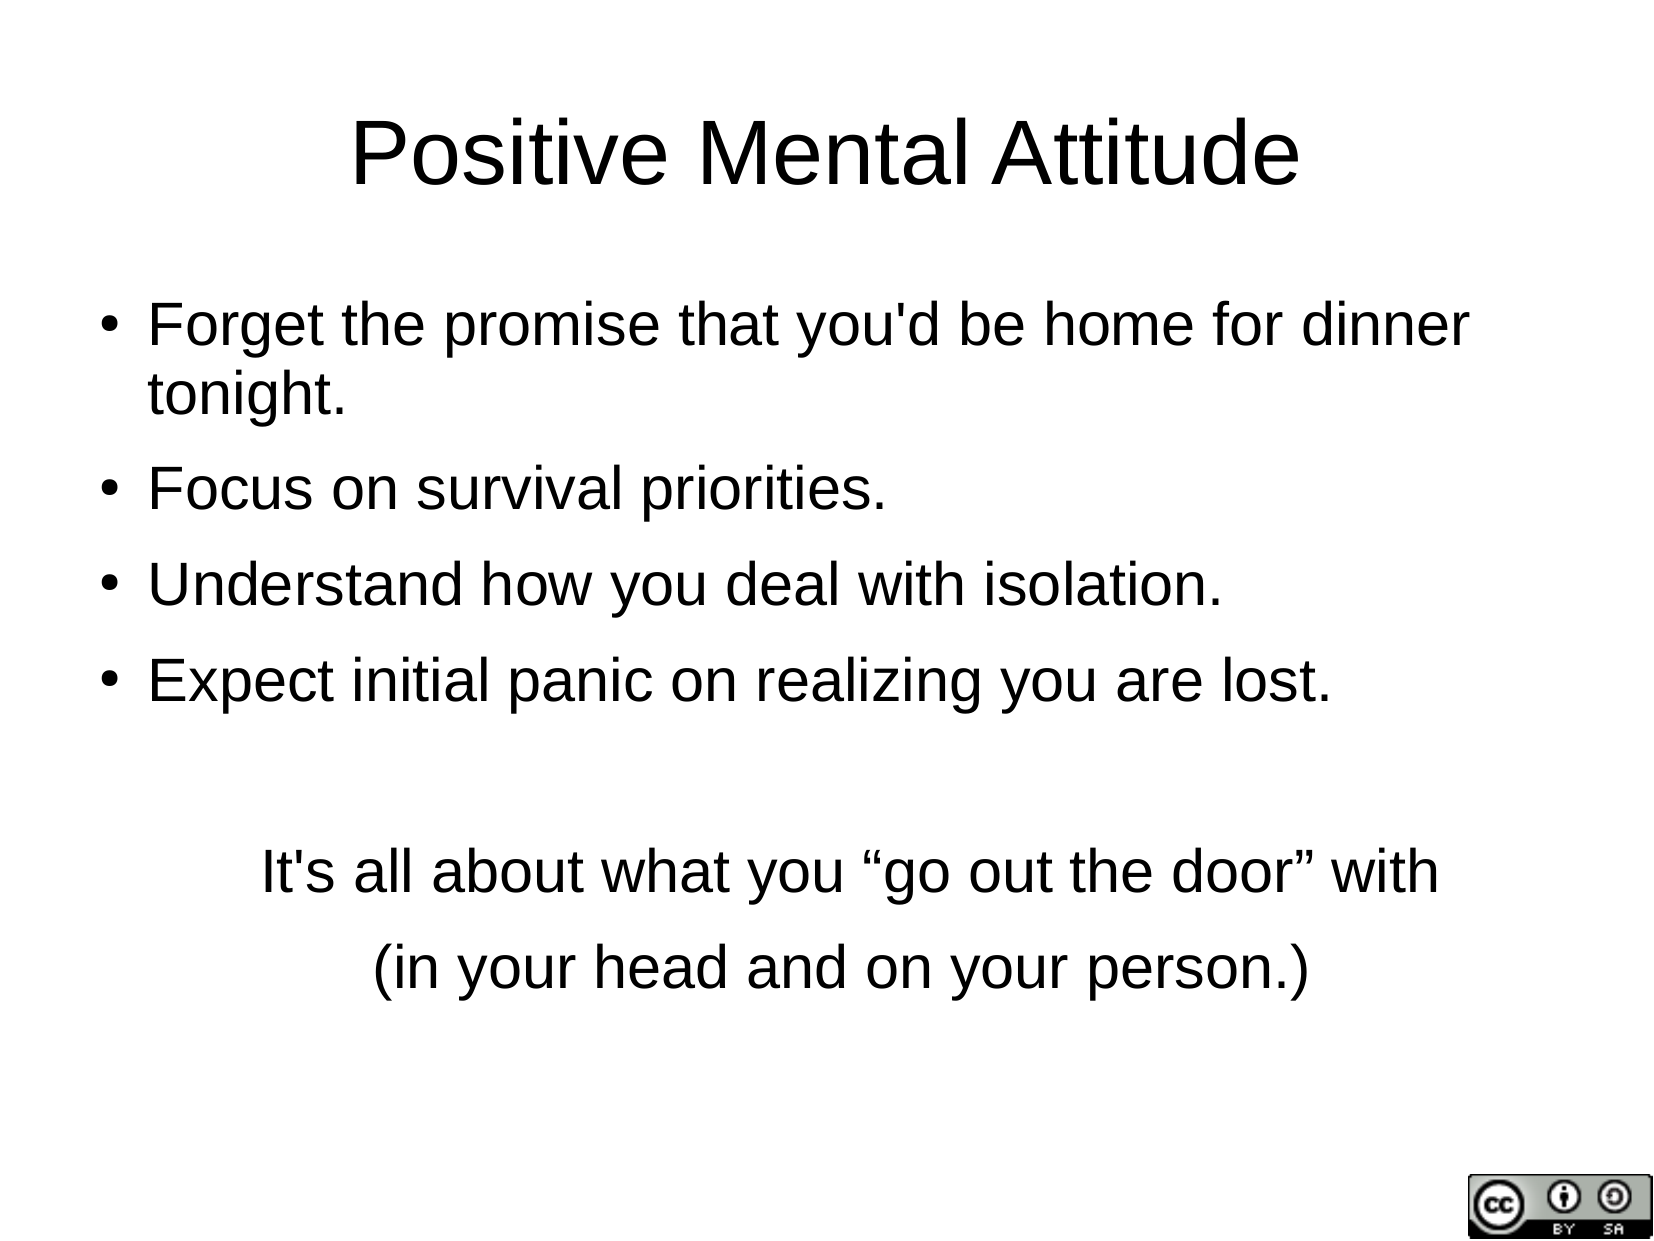

# Positive Mental Attitude
Forget the promise that you'd be home for dinner tonight.
Focus on survival priorities.
Understand how you deal with isolation.
Expect initial panic on realizing you are lost.
It's all about what you “go out the door” with
(in your head and on your person.)